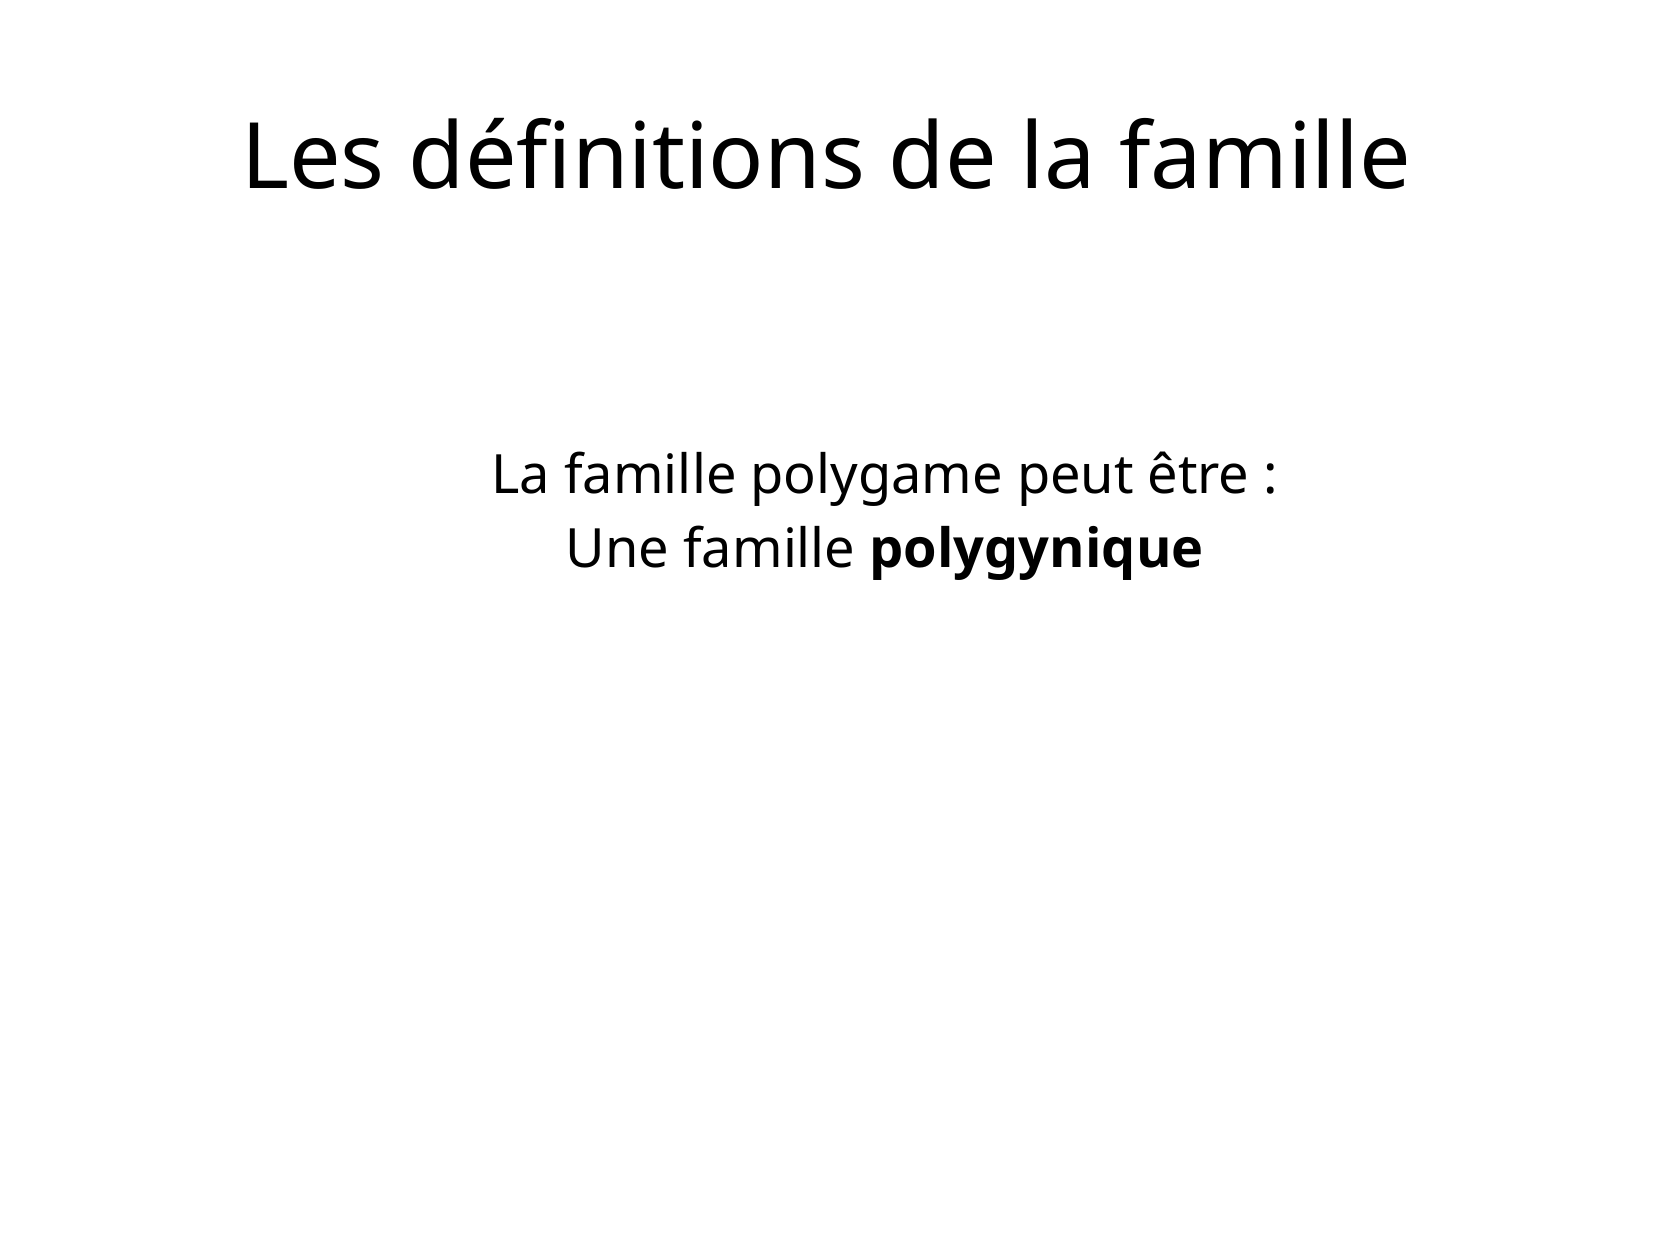

# Les définitions de la famille
La famille polygame peut être :
Une famille polygynique